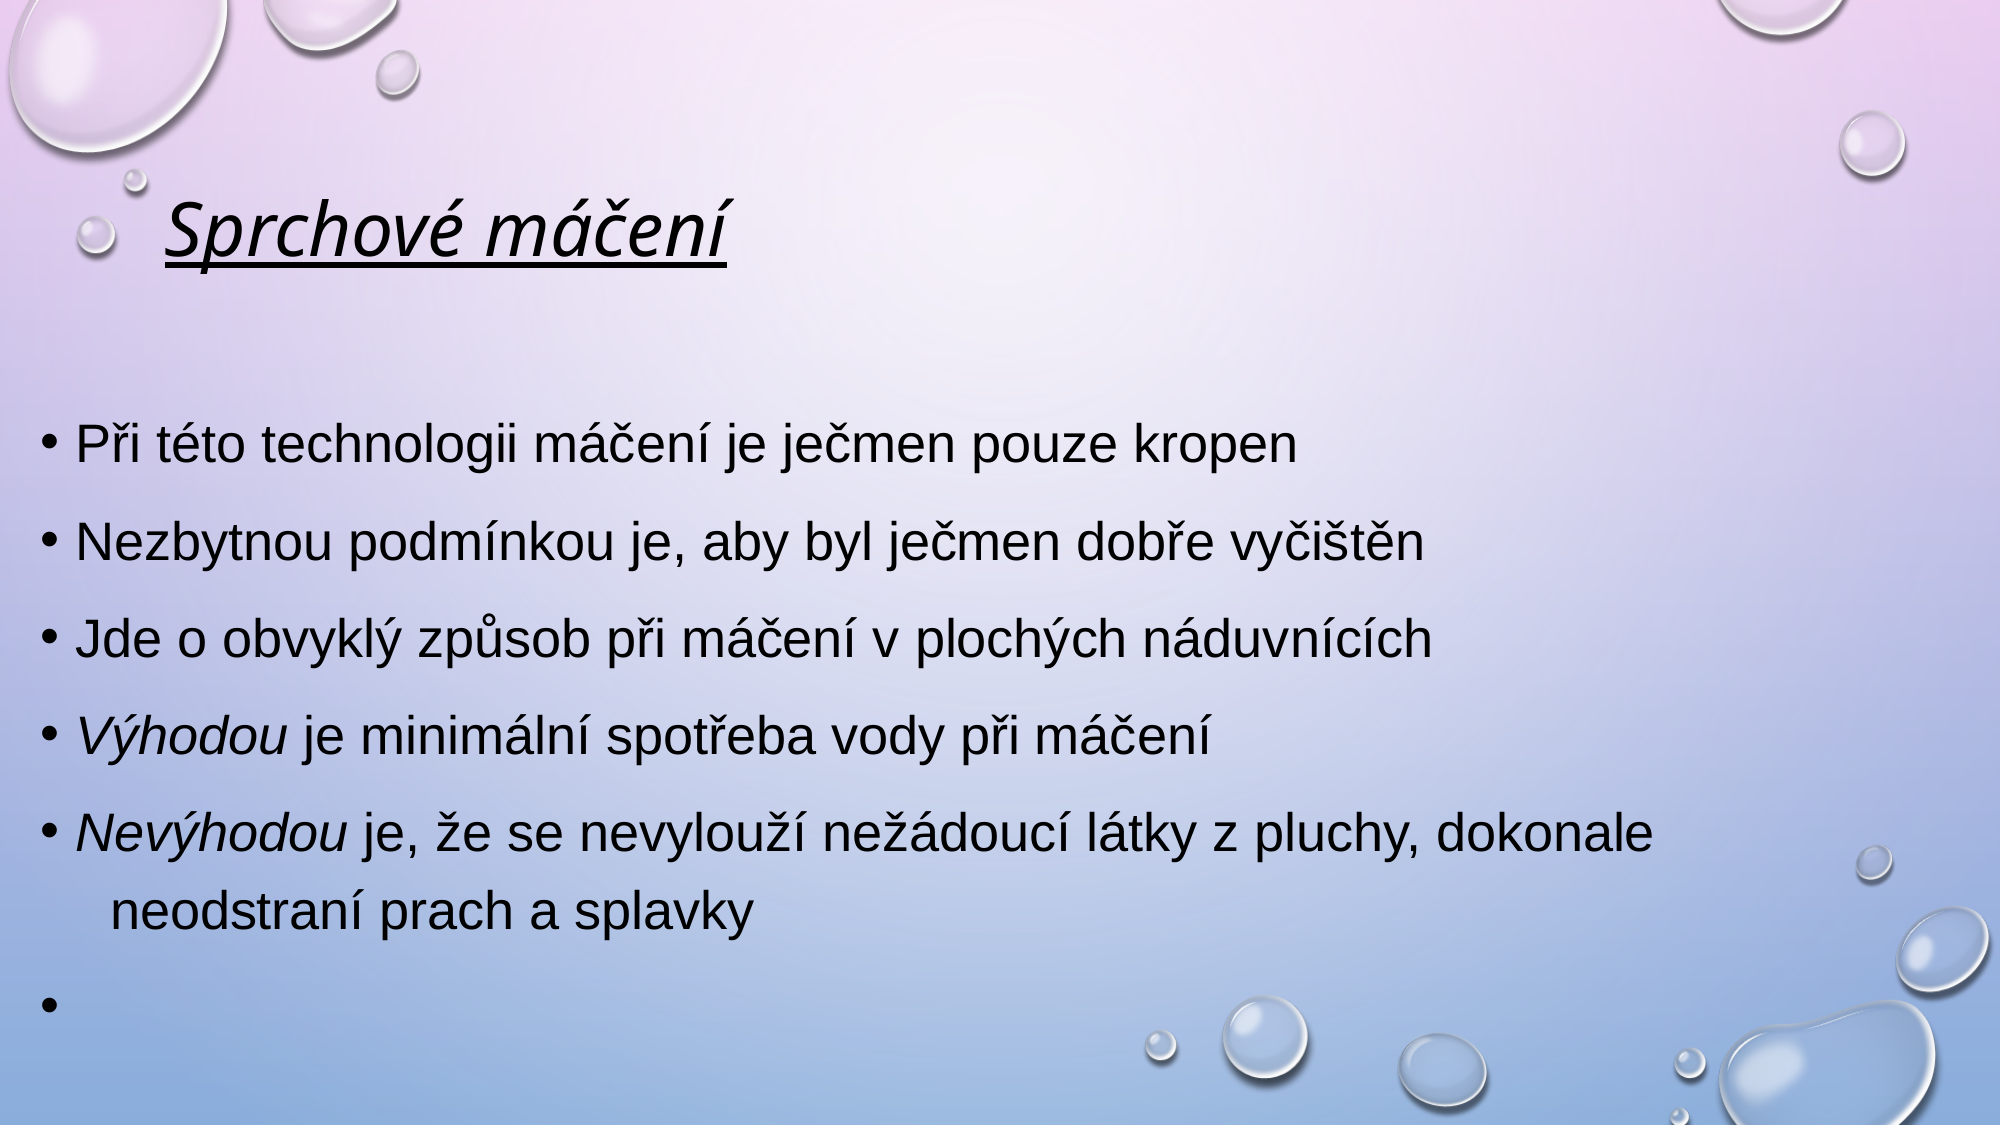

# Sprchové máčení
Při této technologii máčení je ječmen pouze kropen
Nezbytnou podmínkou je, aby byl ječmen dobře vyčištěn
Jde o obvyklý způsob při máčení v plochých náduvnících
Výhodou je minimální spotřeba vody při máčení
Nevýhodou je, že se nevylouží nežádoucí látky z pluchy, dokonale neodstraní prach a splavky